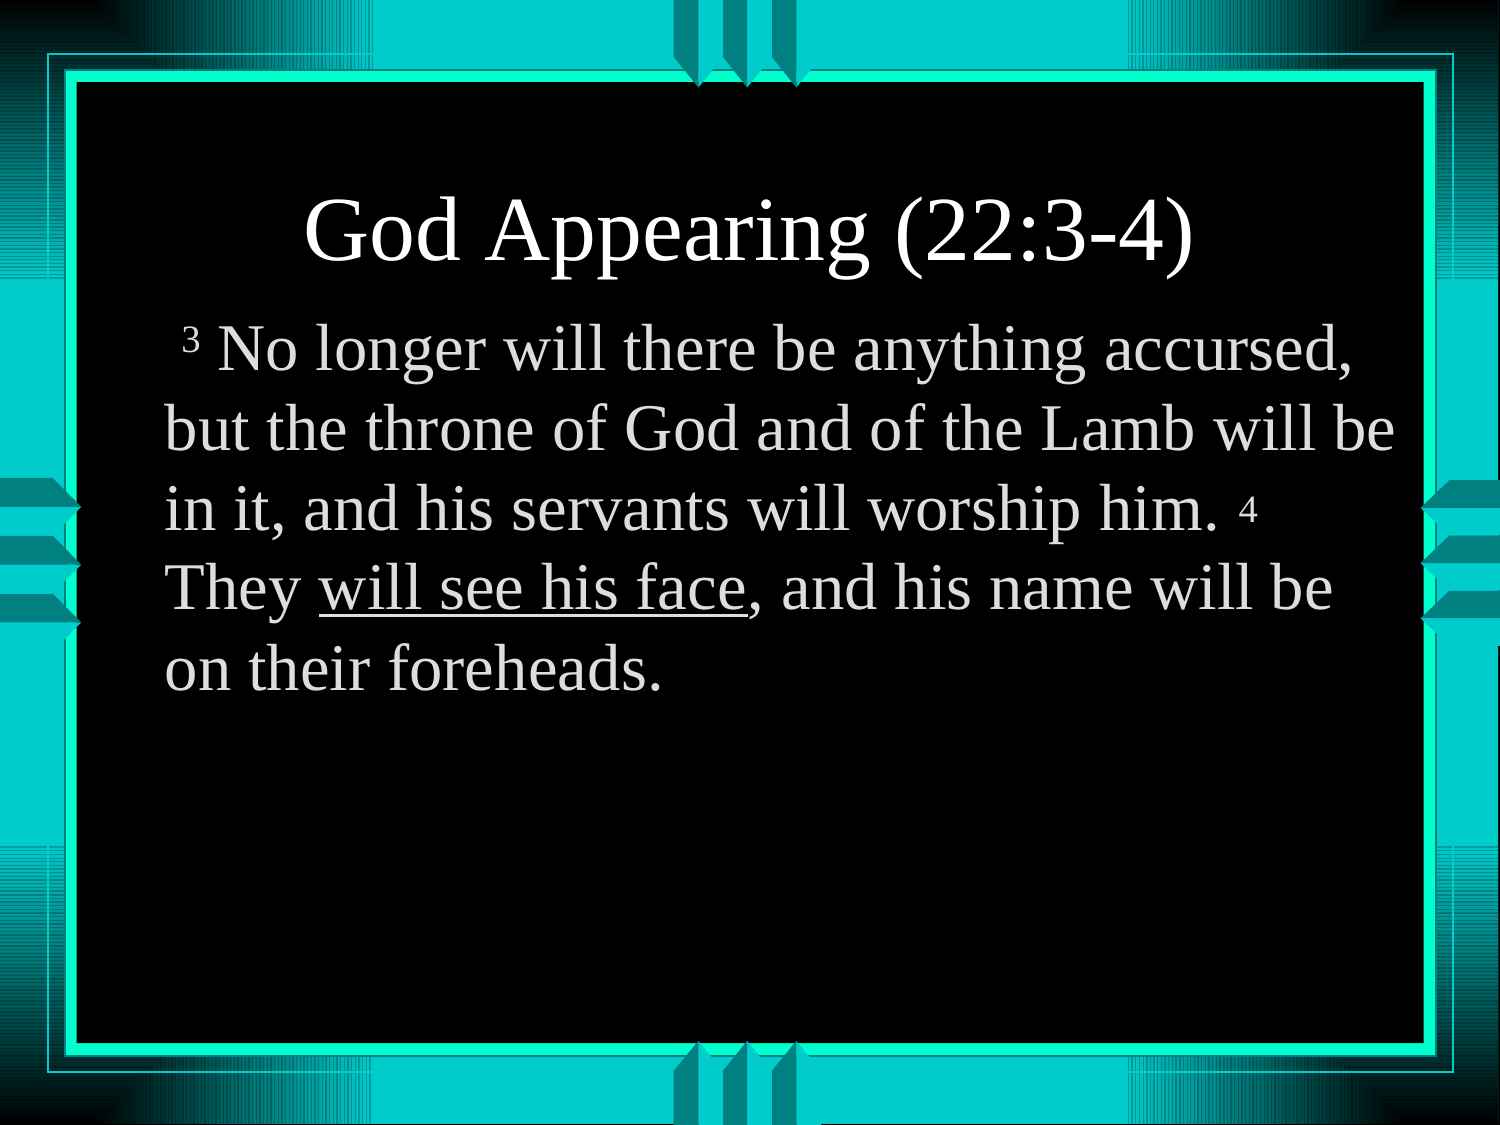

# God Appearing (22:3-4)
 3 No longer will there be anything accursed, but the throne of God and of the Lamb will be in it, and his servants will worship him. 4 They will see his face, and his name will be on their foreheads.